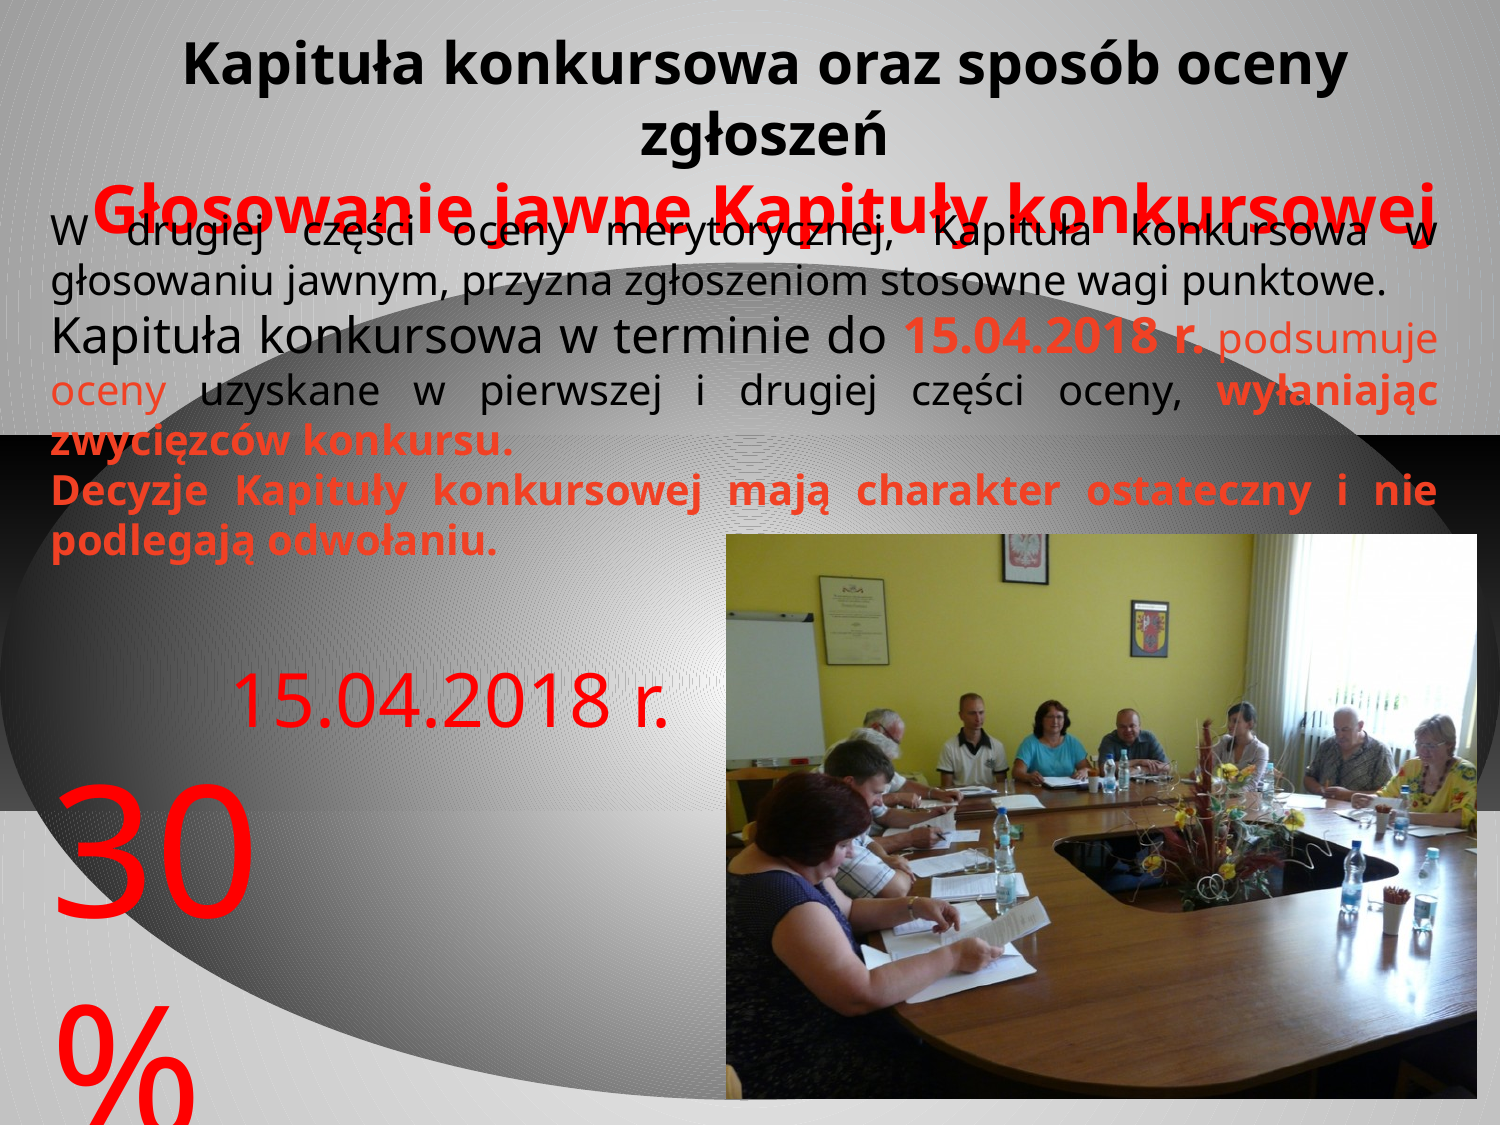

# Kapituła konkursowa oraz sposób oceny zgłoszeń Głosowanie jawne Kapituły konkursowej
W drugiej części oceny merytorycznej, Kapituła konkursowa w głosowaniu jawnym, przyzna zgłoszeniom stosowne wagi punktowe.
Kapituła konkursowa w terminie do 15.04.2018 r. podsumuje oceny uzyskane w pierwszej i drugiej części oceny, wyłaniając zwycięzców konkursu.
Decyzje Kapituły konkursowej mają charakter ostateczny i nie podlegają odwołaniu.
15.04.2018 r.
30%